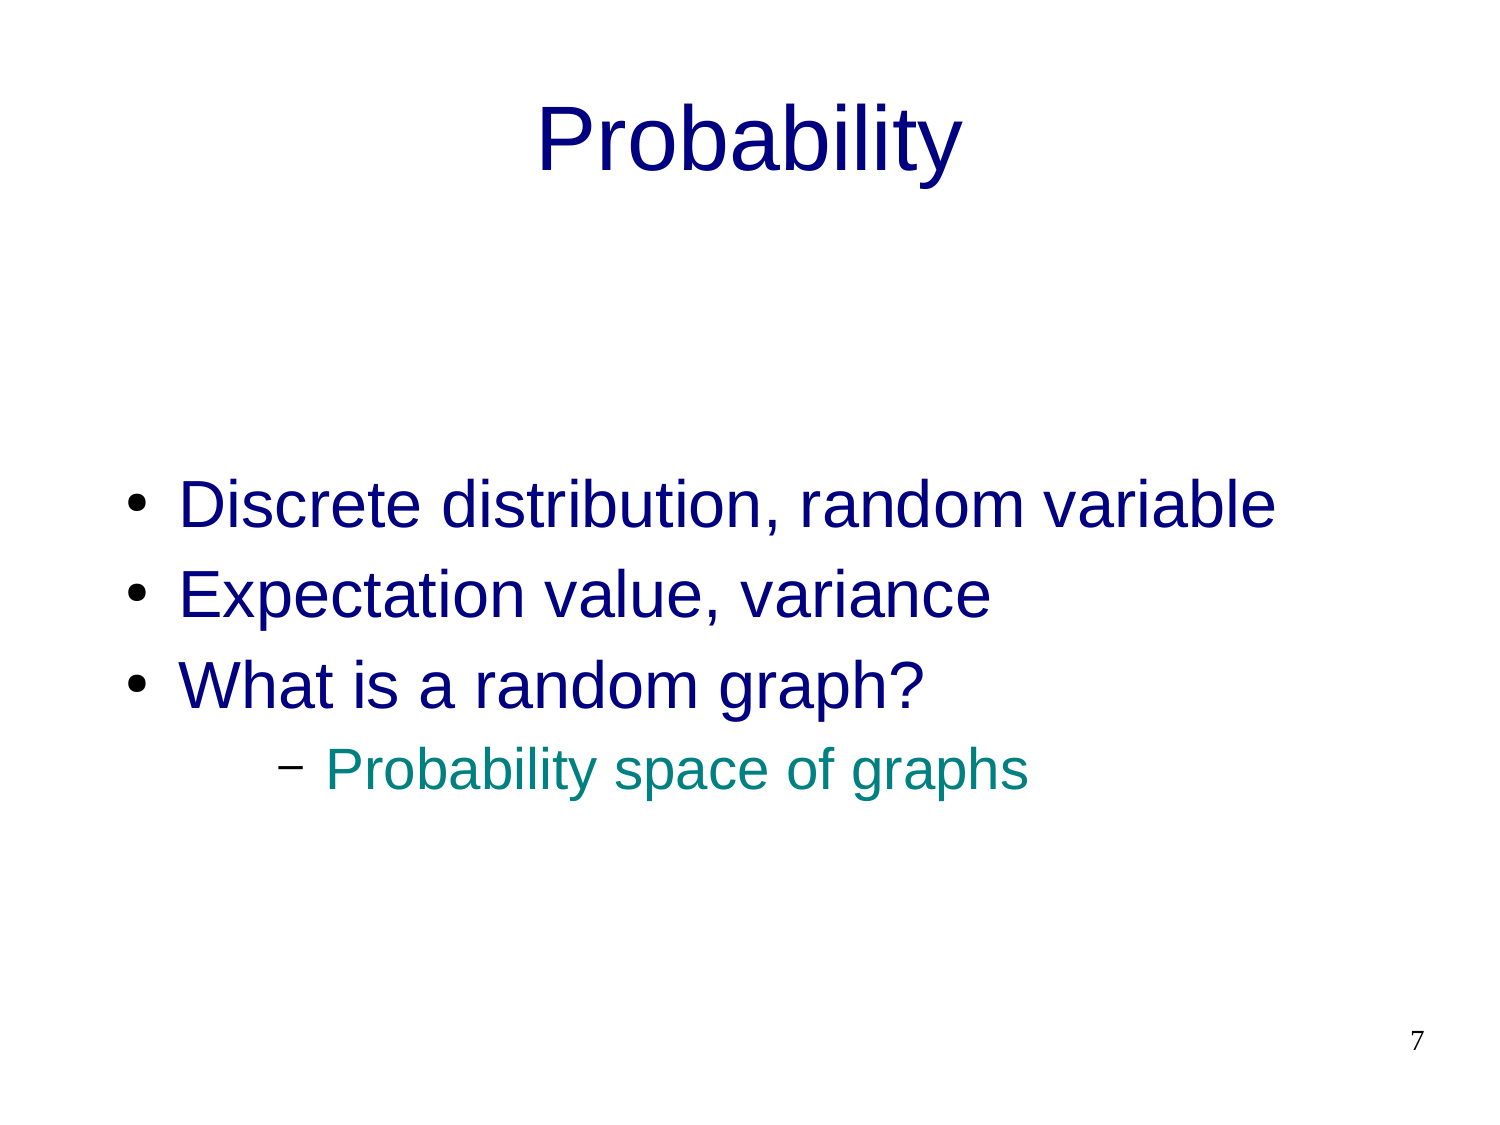

Probability
# Discrete distribution, random variable
Expectation value, variance
What is a random graph?
Probability space of graphs
7